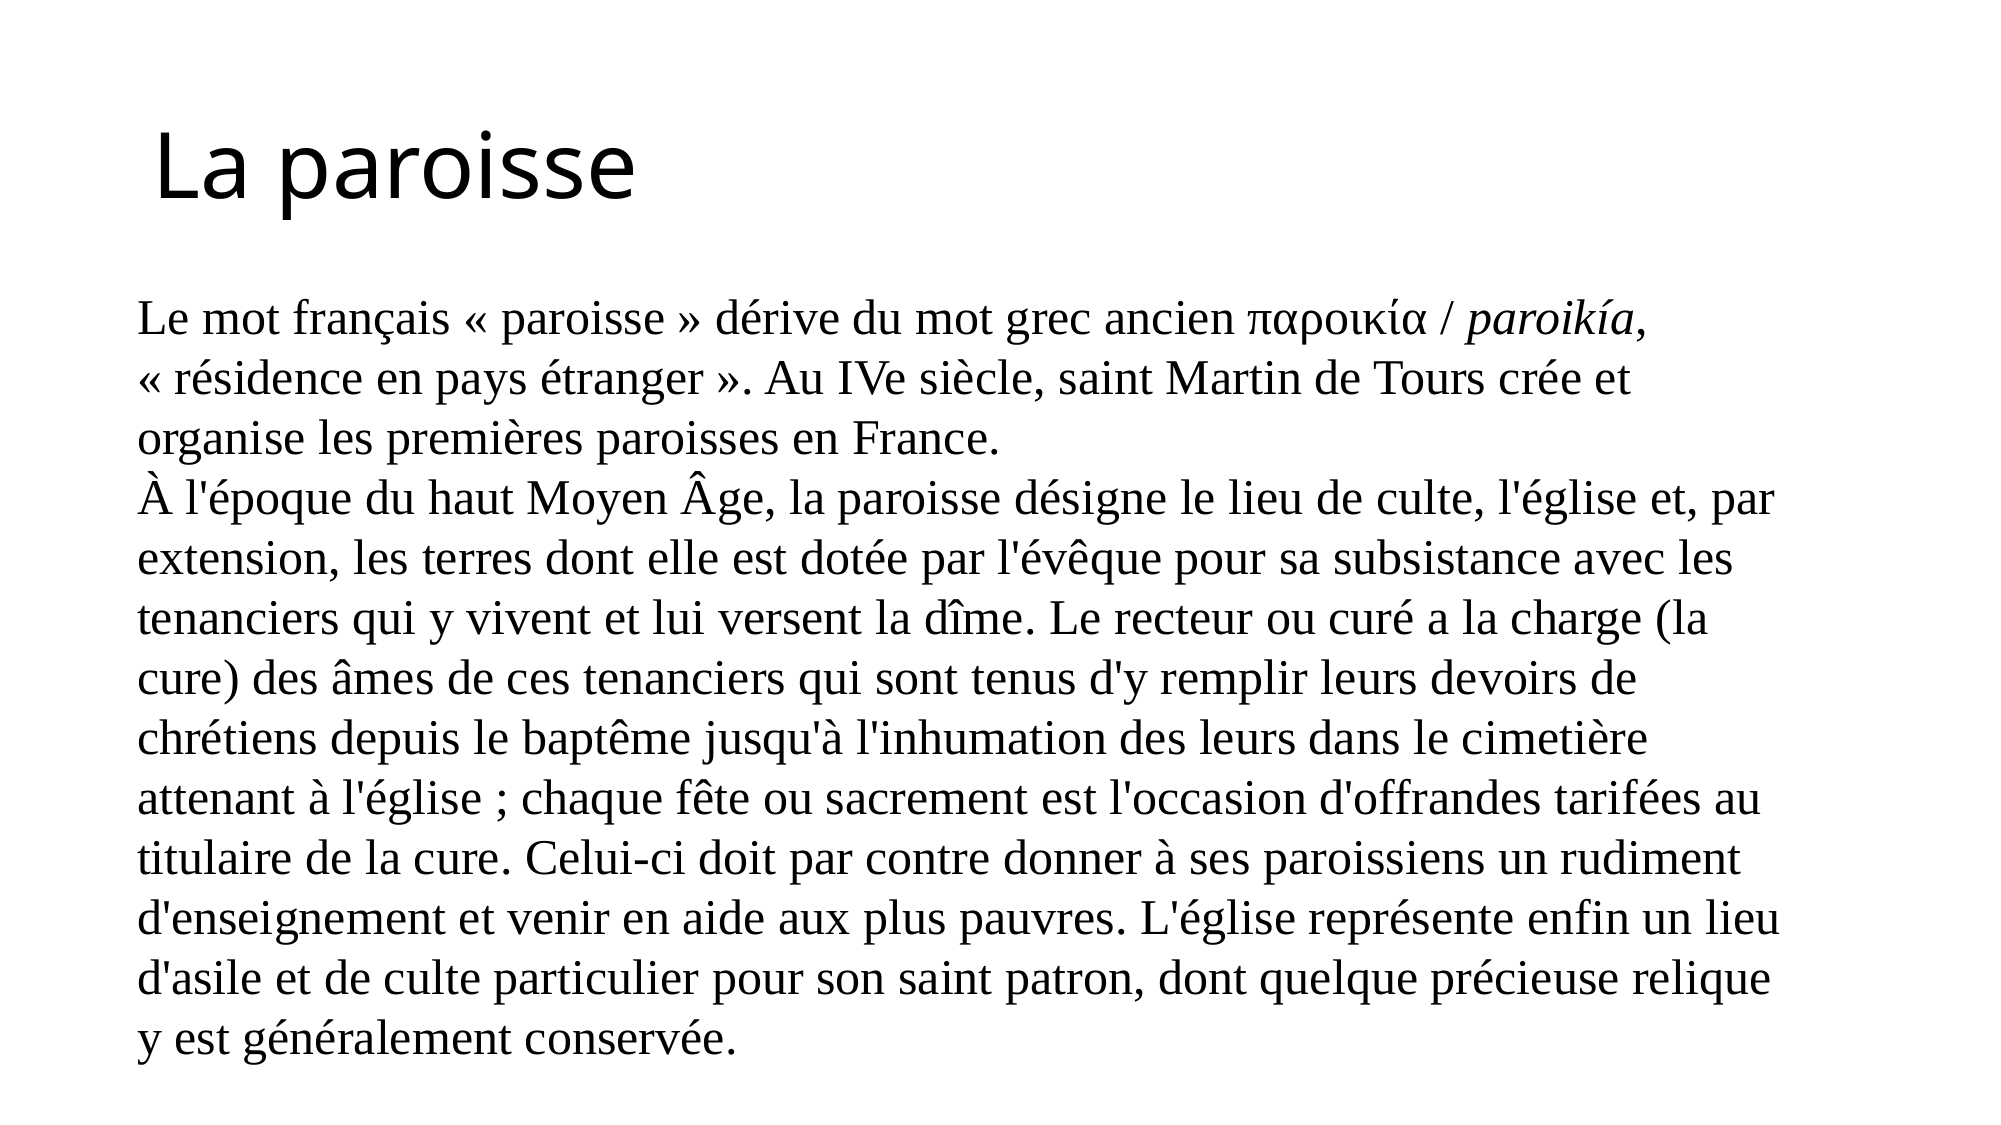

# La paroisse
Le mot français « paroisse » dérive du mot grec ancien παροικία / paroikía, « résidence en pays étranger ». Au IVe siècle, saint Martin de Tours crée et organise les premières paroisses en France.
À l'époque du haut Moyen Âge, la paroisse désigne le lieu de culte, l'église et, par extension, les terres dont elle est dotée par l'évêque pour sa subsistance avec les tenanciers qui y vivent et lui versent la dîme. Le recteur ou curé a la charge (la cure) des âmes de ces tenanciers qui sont tenus d'y remplir leurs devoirs de chrétiens depuis le baptême jusqu'à l'inhumation des leurs dans le cimetière attenant à l'église ; chaque fête ou sacrement est l'occasion d'offrandes tarifées au titulaire de la cure. Celui-ci doit par contre donner à ses paroissiens un rudiment d'enseignement et venir en aide aux plus pauvres. L'église représente enfin un lieu d'asile et de culte particulier pour son saint patron, dont quelque précieuse relique y est généralement conservée.